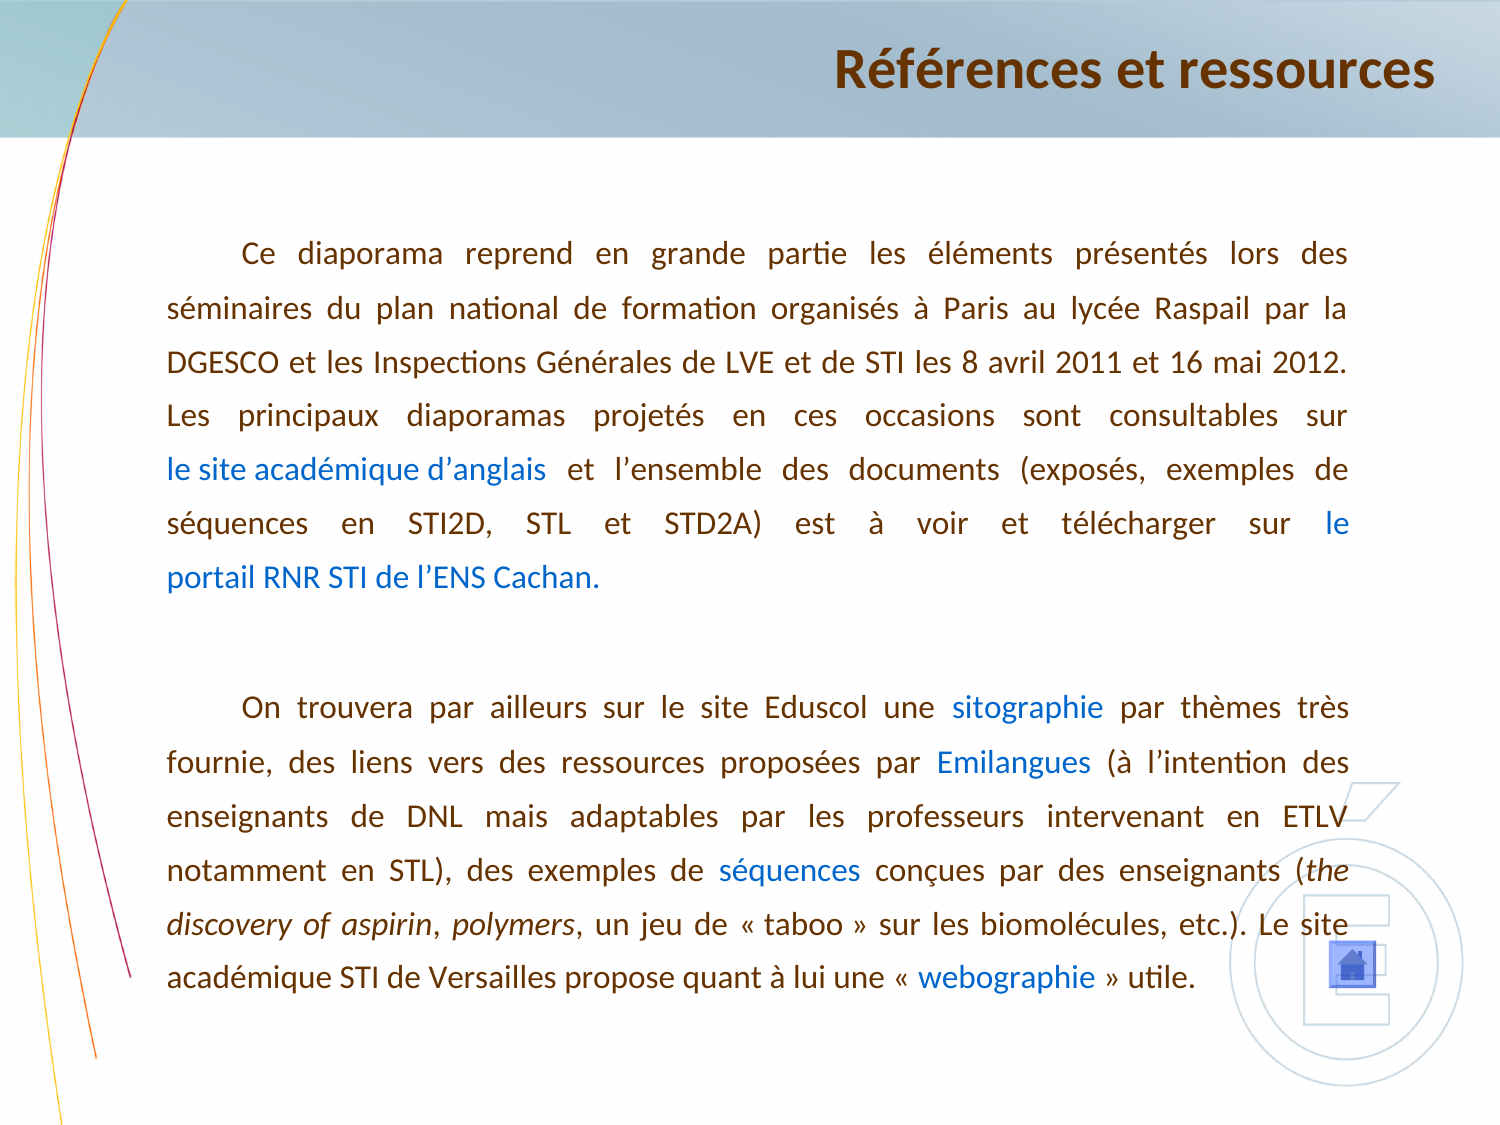

# Références et ressources
		Ce diaporama reprend en grande partie les éléments présentés lors des séminaires du plan national de formation organisés à Paris au lycée Raspail par la DGESCO et les Inspections Générales de LVE et de STI les 8 avril 2011 et 16 mai 2012. Les principaux diaporamas projetés en ces occasions sont consultables sur le site académique d’anglais et l’ensemble des documents (exposés, exemples de séquences en STI2D, STL et STD2A) est à voir et télécharger sur le portail RNR STI de l’ENS Cachan.
		On trouvera par ailleurs sur le site Eduscol une sitographie par thèmes très fournie, des liens vers des ressources proposées par Emilangues (à l’intention des enseignants de DNL mais adaptables par les professeurs intervenant en ETLV notamment en STL), des exemples de séquences conçues par des enseignants (the discovery of aspirin, polymers, un jeu de « taboo » sur les biomolécules, etc.). Le site académique STI de Versailles propose quant à lui une « webographie » utile.